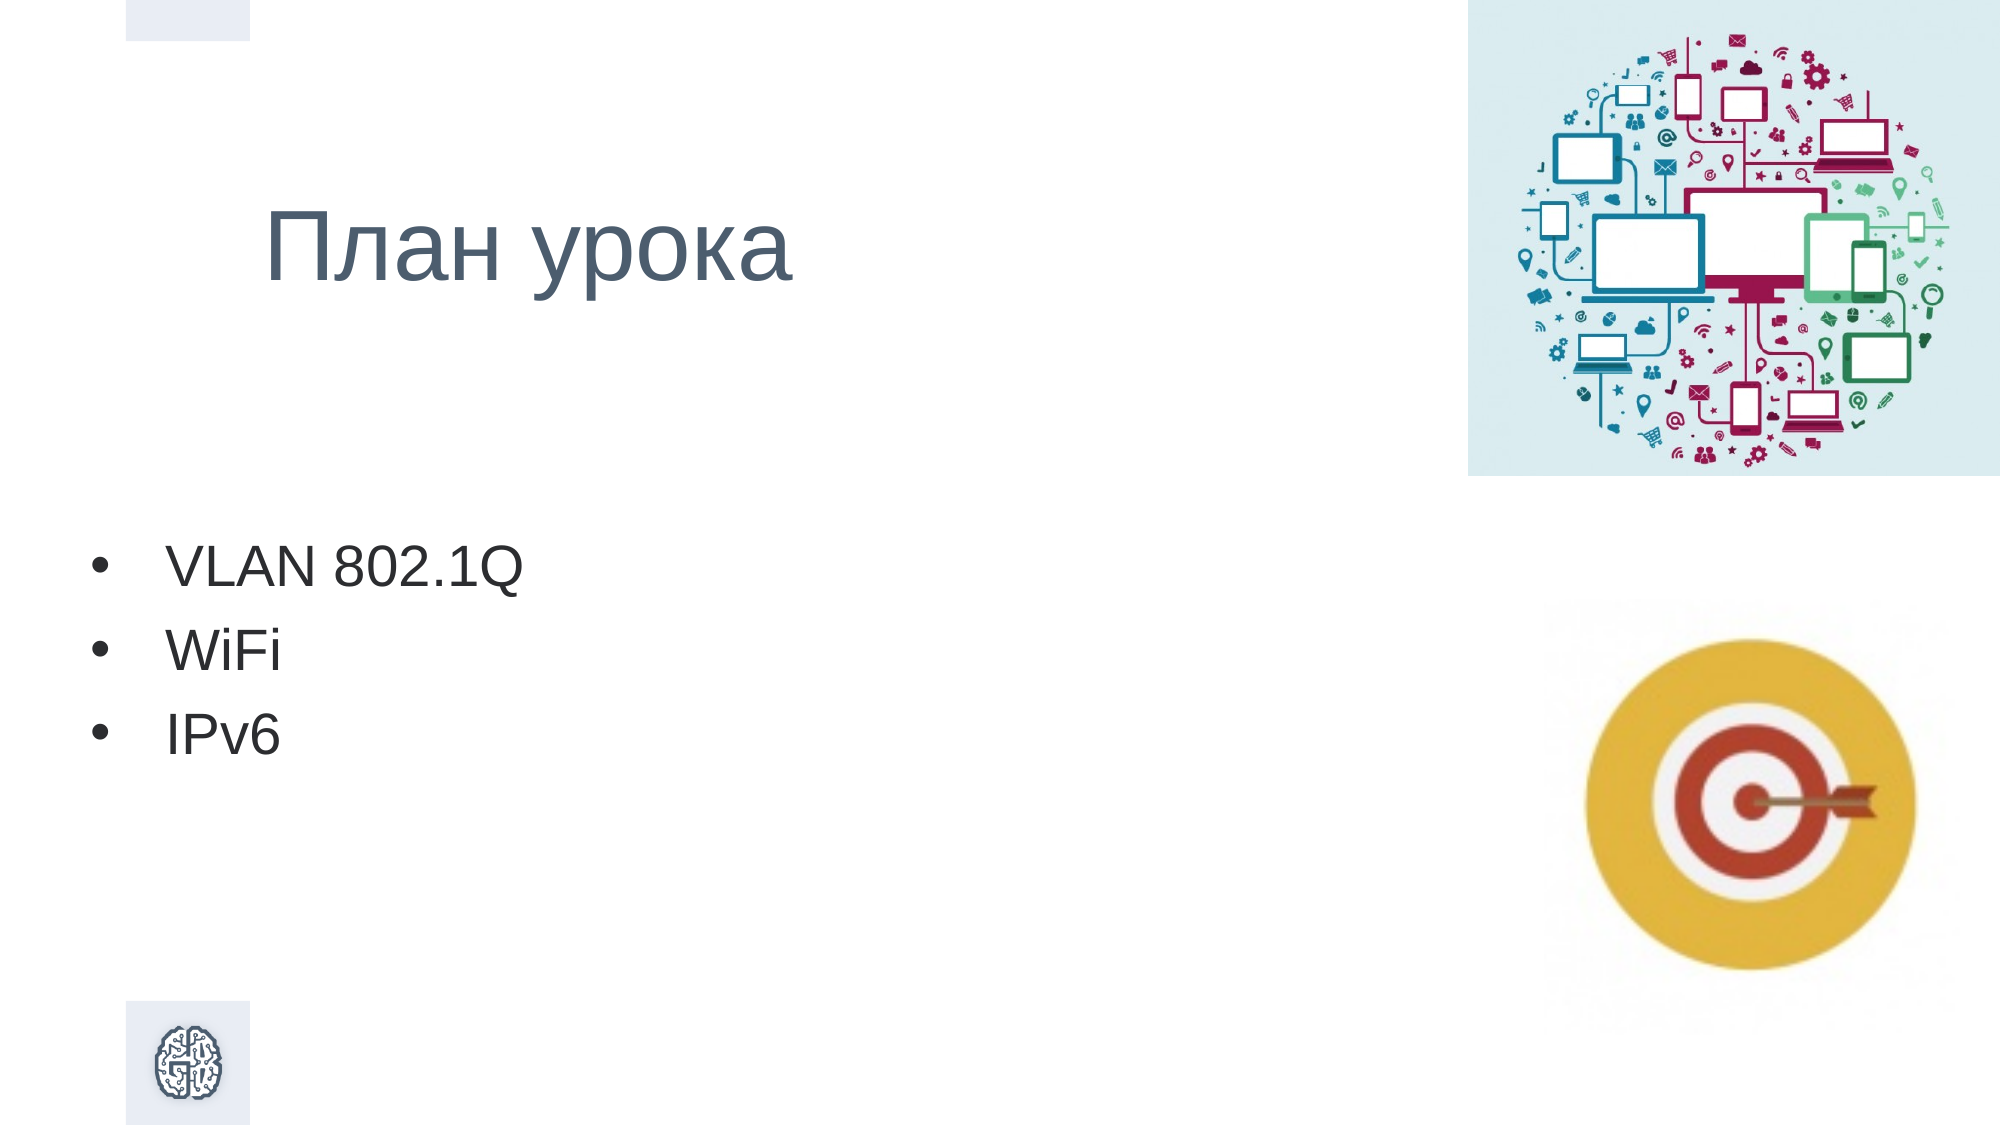

# План урока
VLAN 802.1Q
WiFi
IPv6